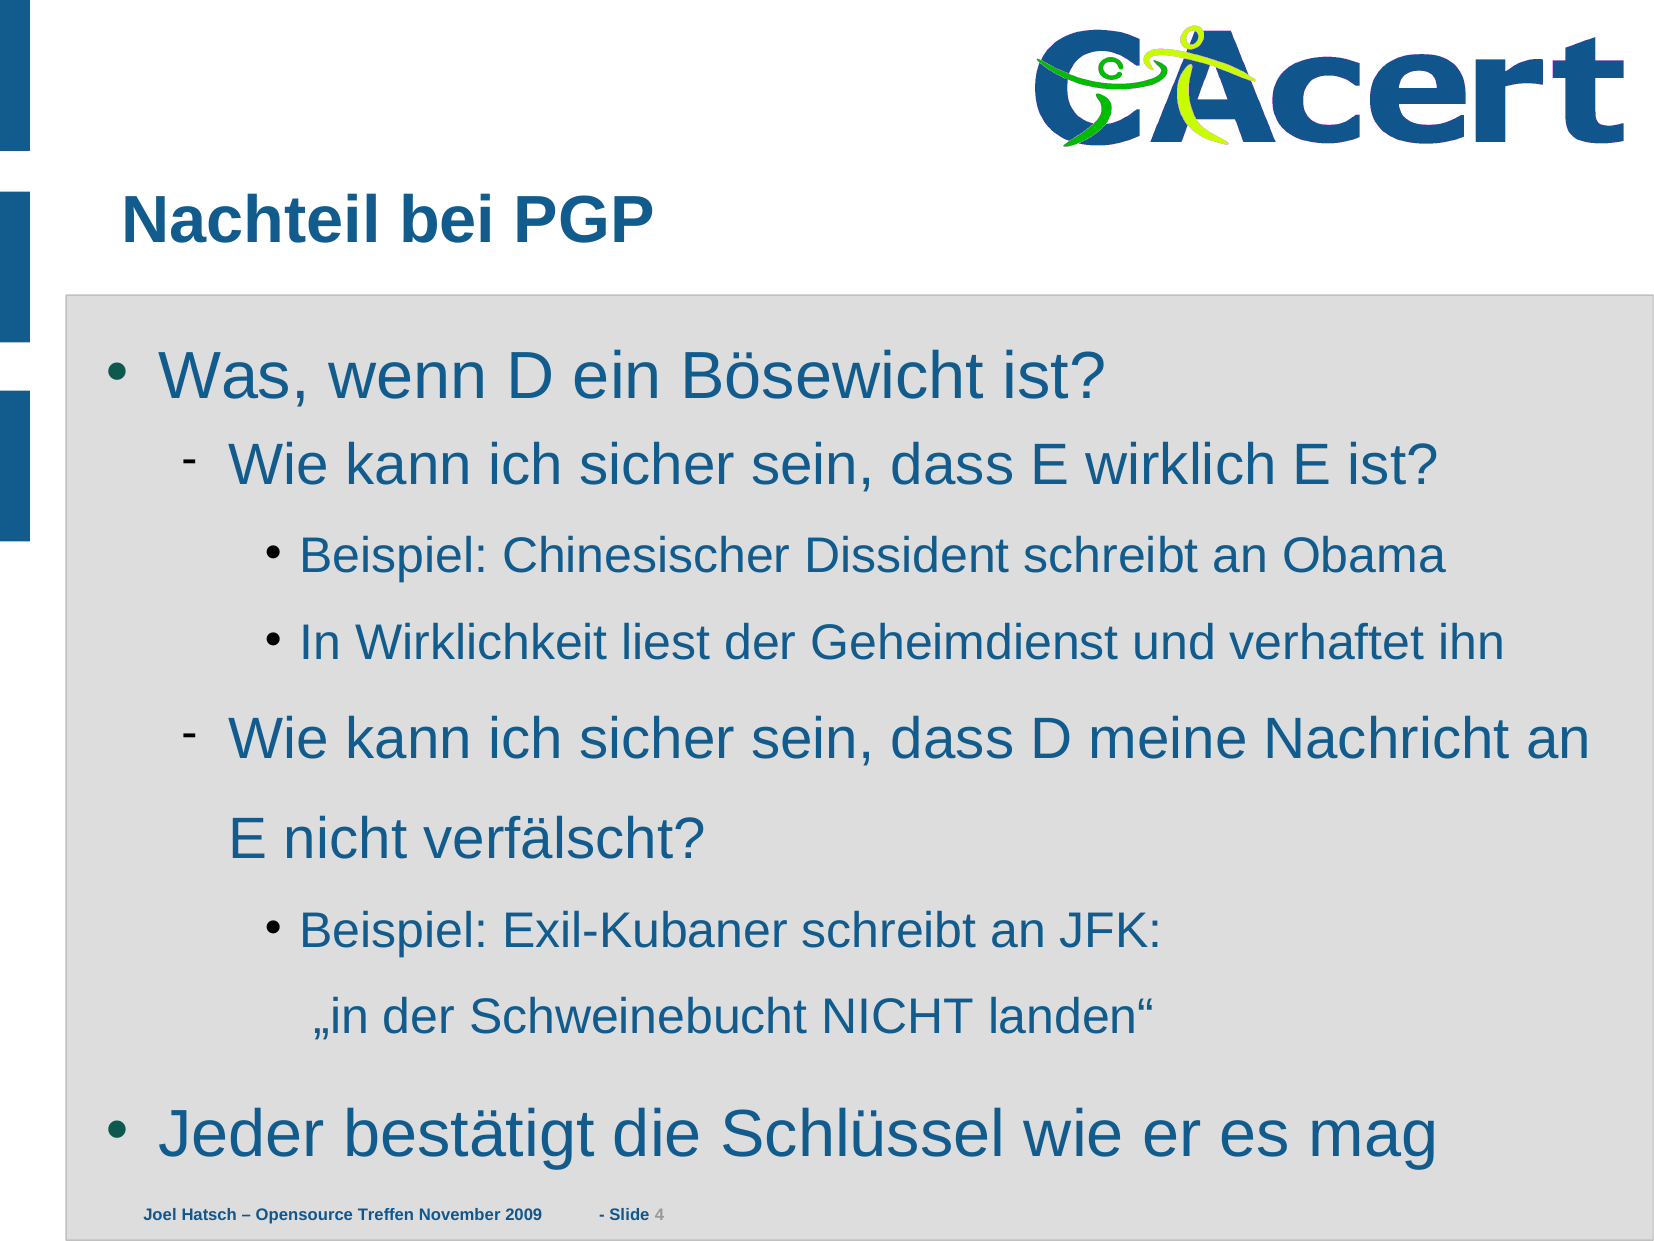

# Nachteil bei PGP
Was, wenn D ein Bösewicht ist?
Wie kann ich sicher sein, dass E wirklich E ist?
Beispiel: Chinesischer Dissident schreibt an Obama
In Wirklichkeit liest der Geheimdienst und verhaftet ihn
Wie kann ich sicher sein, dass D meine Nachricht an E nicht verfälscht?
Beispiel: Exil-Kubaner schreibt an JFK:
 „in der Schweinebucht NICHT landen“
Jeder bestätigt die Schlüssel wie er es mag